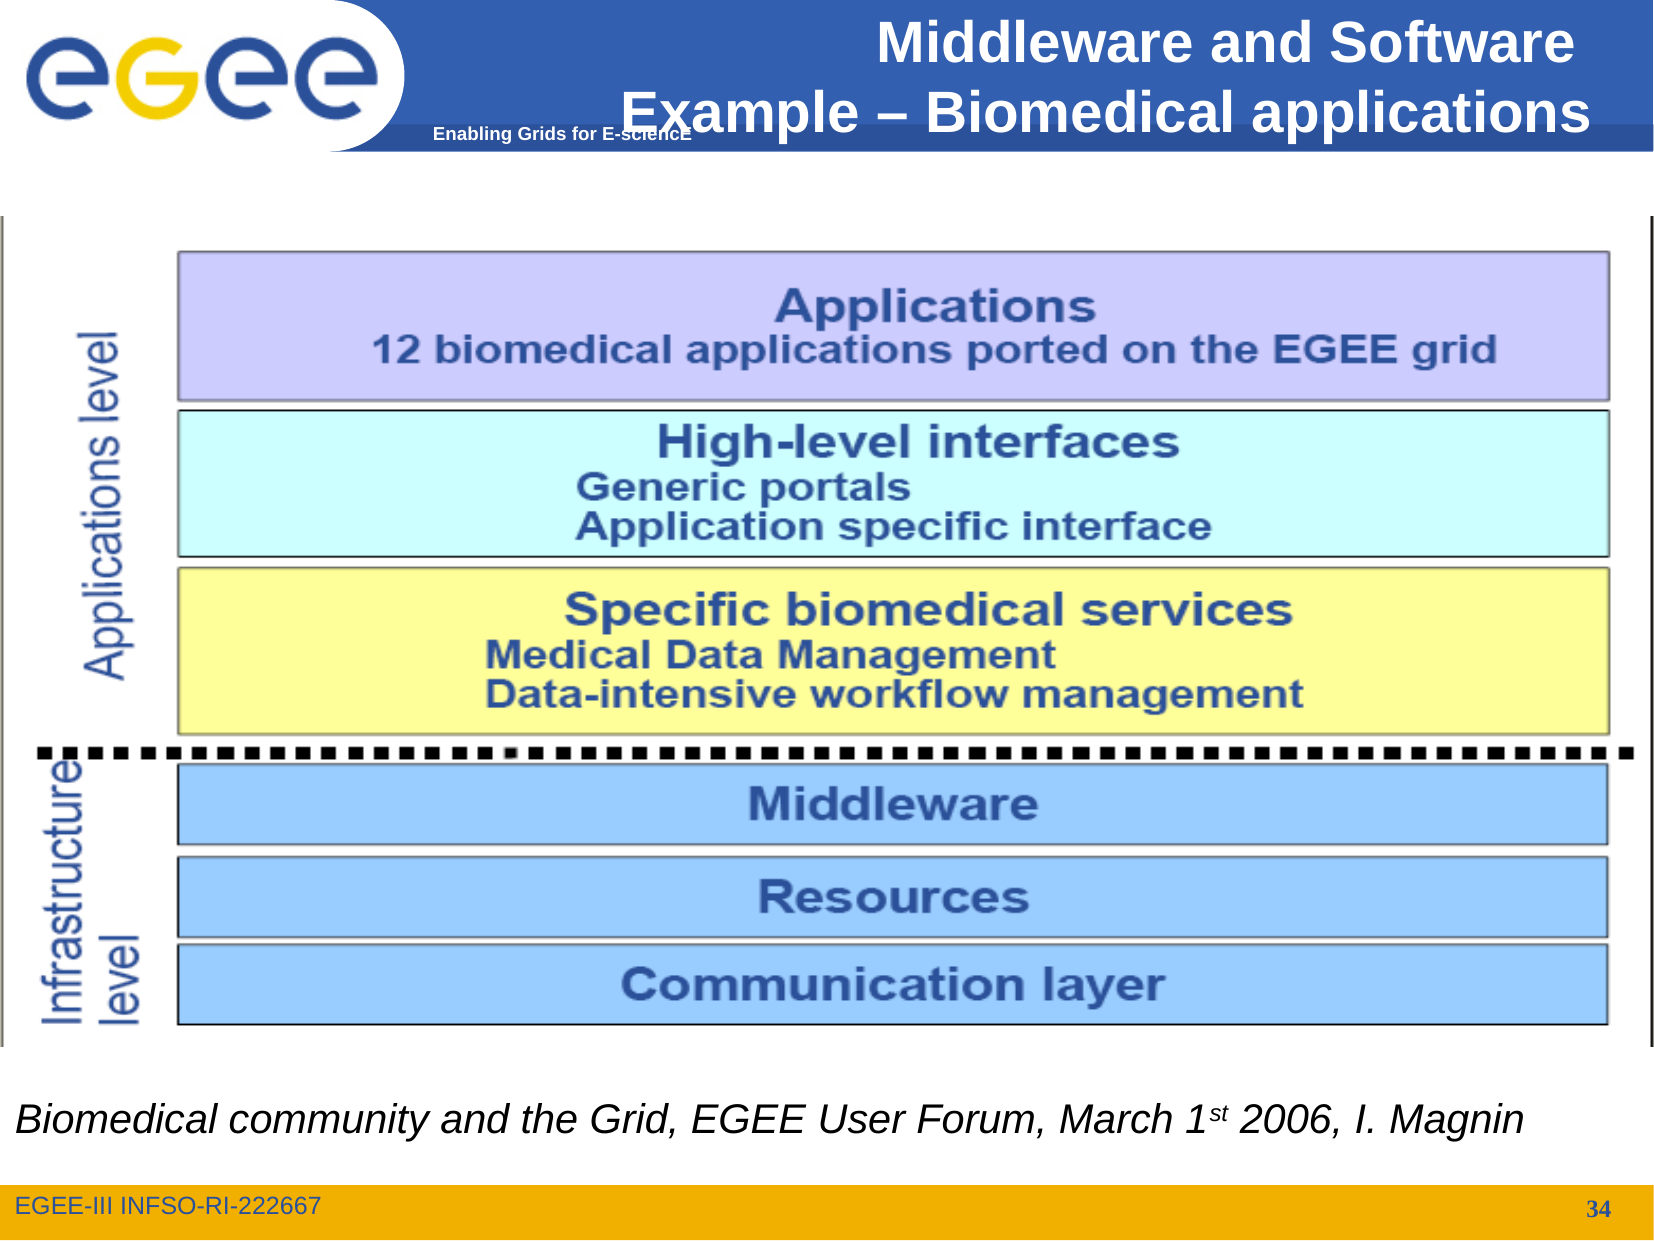

# Middleware and Software Example – Biomedical applications
Biomedical community and the Grid, EGEE User Forum, March 1st 2006, I. Magnin
34